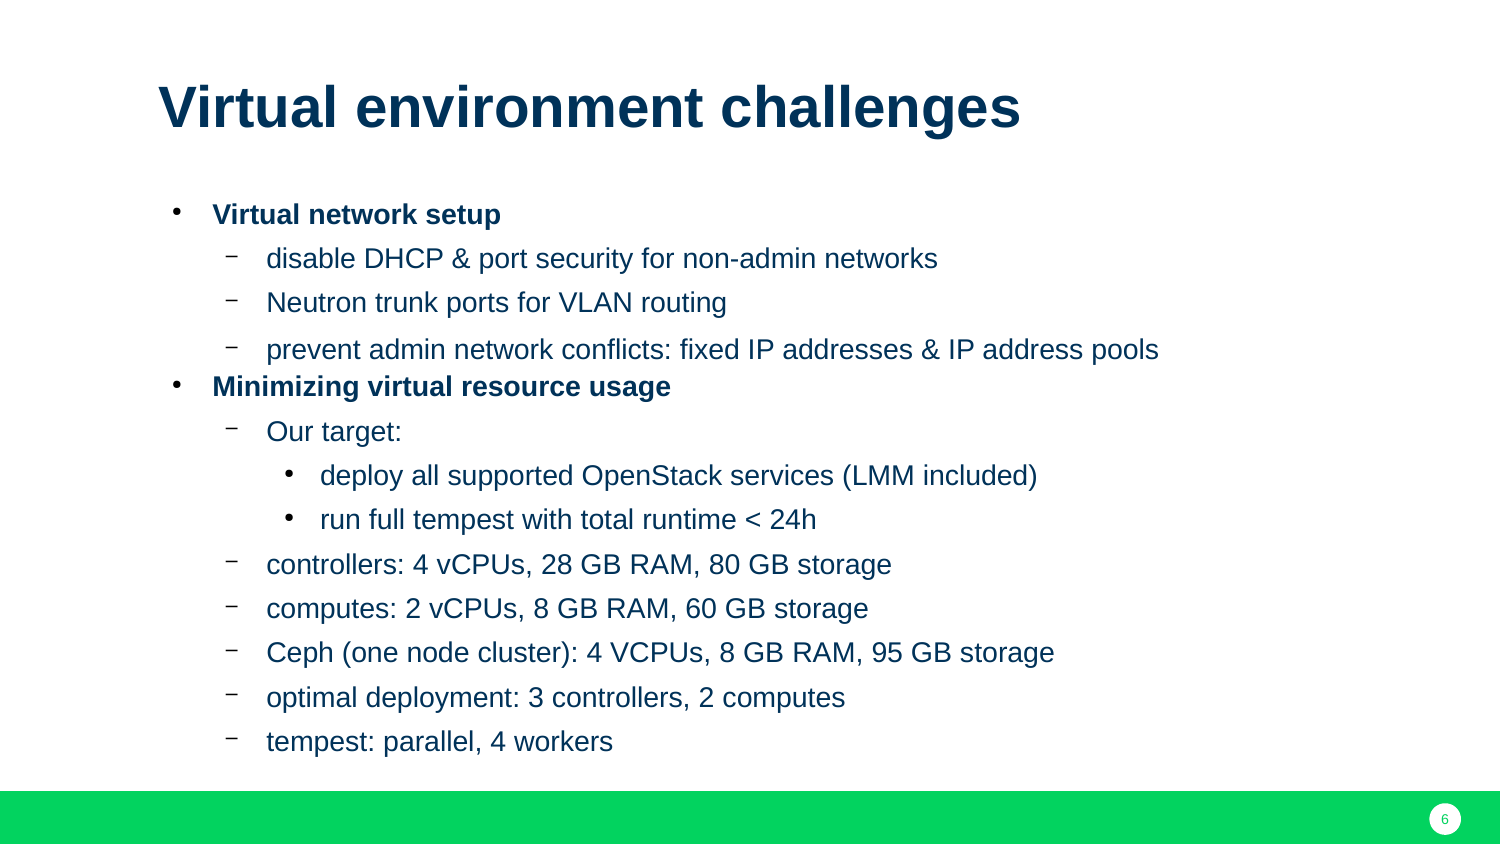

# Virtual environment challenges
Virtual network setup
disable DHCP & port security for non-admin networks
Neutron trunk ports for VLAN routing
prevent admin network conflicts: fixed IP addresses & IP address pools
Minimizing virtual resource usage
Our target:
deploy all supported OpenStack services (LMM included)
run full tempest with total runtime < 24h
controllers: 4 vCPUs, 28 GB RAM, 80 GB storage
computes: 2 vCPUs, 8 GB RAM, 60 GB storage
Ceph (one node cluster): 4 VCPUs, 8 GB RAM, 95 GB storage
optimal deployment: 3 controllers, 2 computes
tempest: parallel, 4 workers